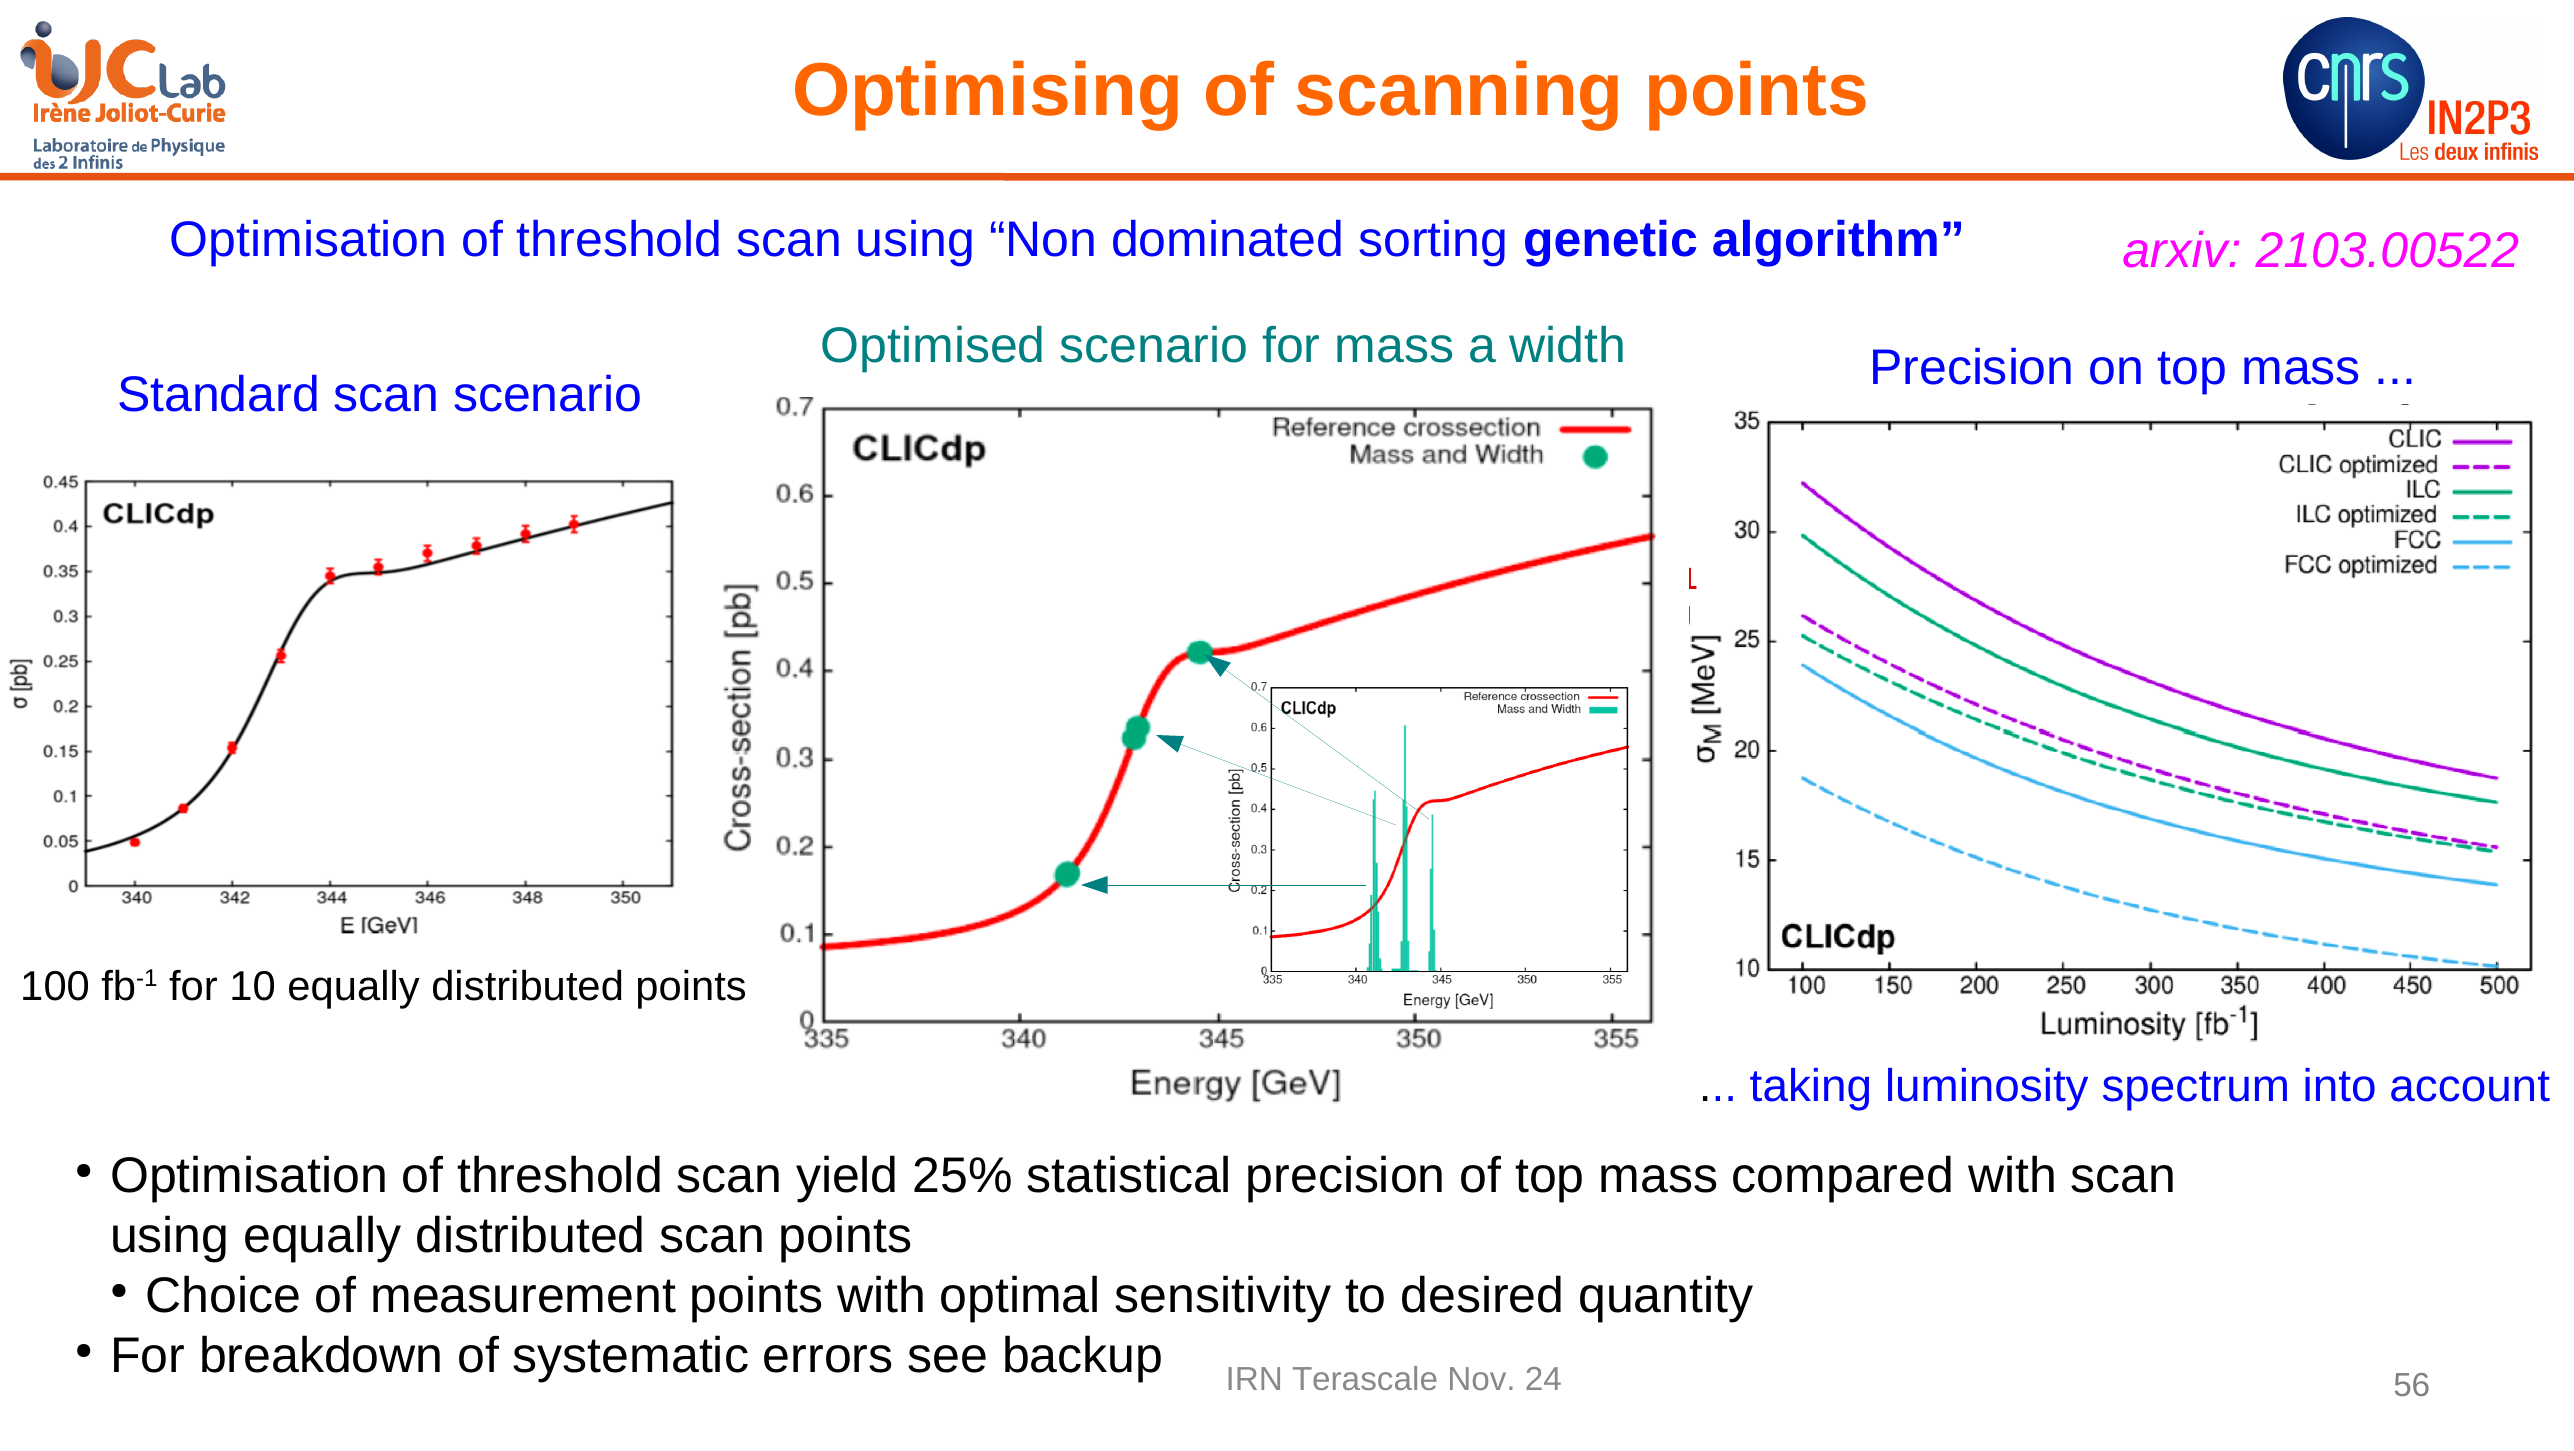

# Optimising of scanning points
Optimisation of threshold scan using “Non dominated sorting genetic algorithm”
arxiv: 2103.00522
Optimised scenario for mass a width
Precision on top mass ...
Standard scan scenario
100 fb-1 for 10 equally distributed points
... taking luminosity spectrum into account
Optimisation of threshold scan yield 25% statistical precision of top mass compared with scan
using equally distributed scan points
Choice of measurement points with optimal sensitivity to desired quantity
For breakdown of systematic errors see backup
56